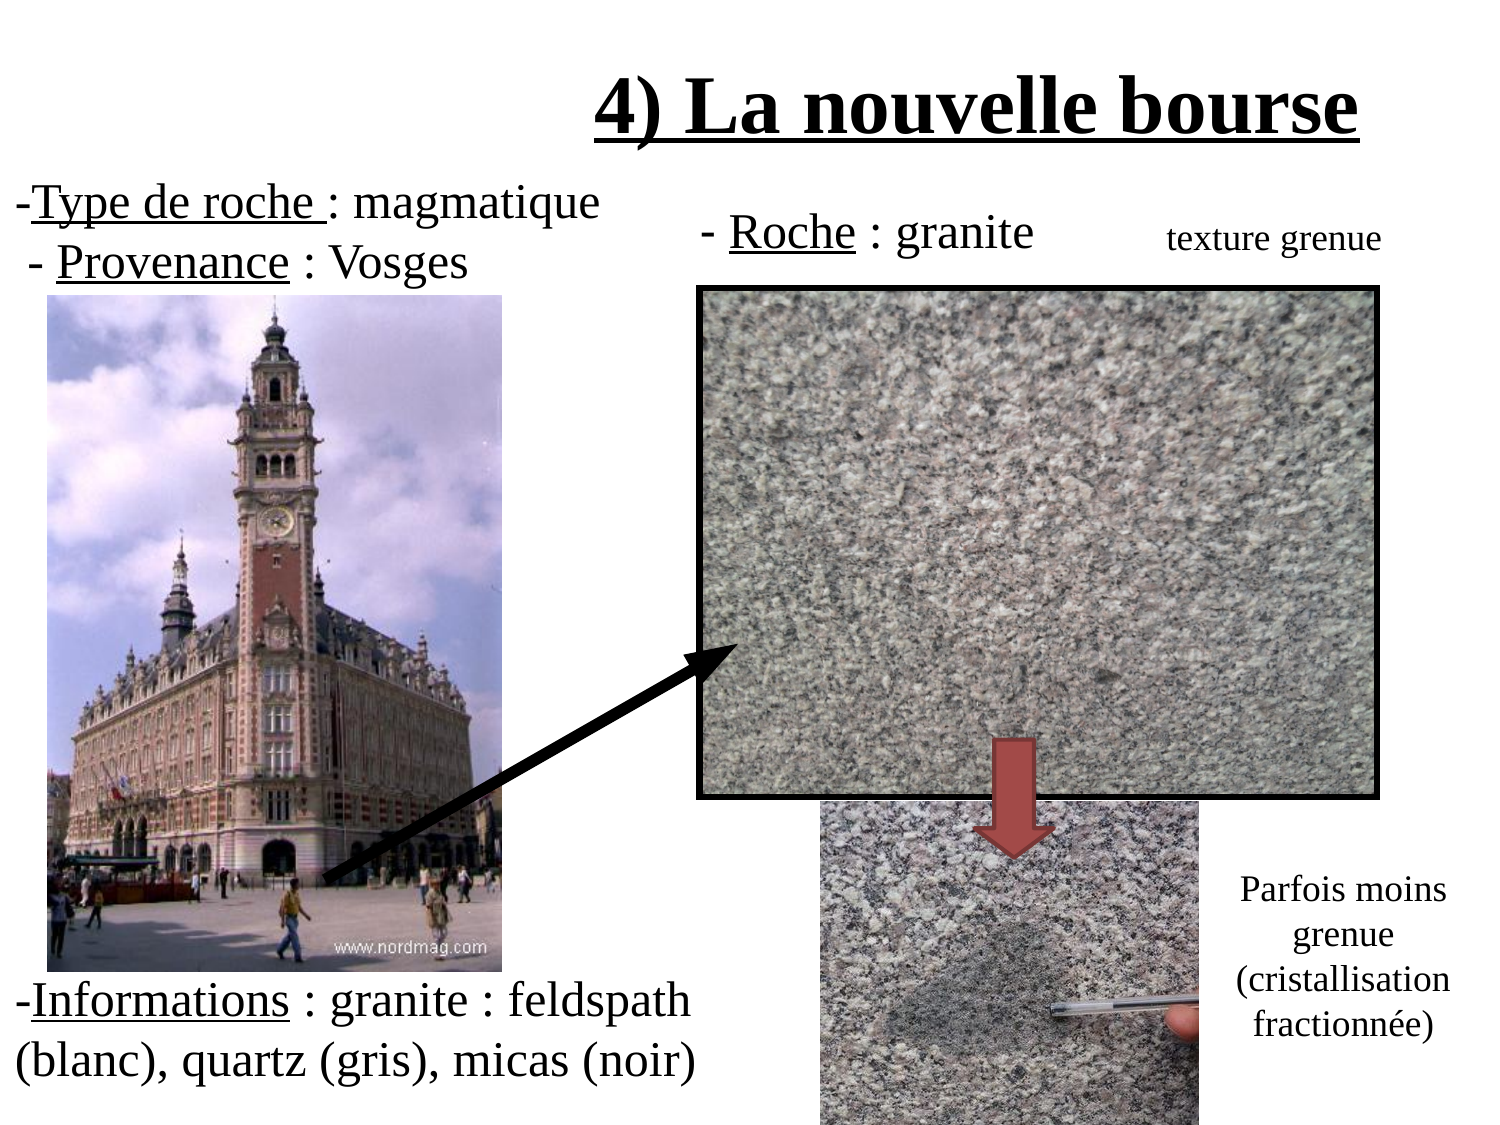

# 4) La nouvelle bourse
-Type de roche : magmatique
 - Provenance : Vosges
- Roche : granite
texture grenue
Parfois moins grenue (cristallisation fractionnée)
-Informations : granite : feldspath (blanc), quartz (gris), micas (noir)